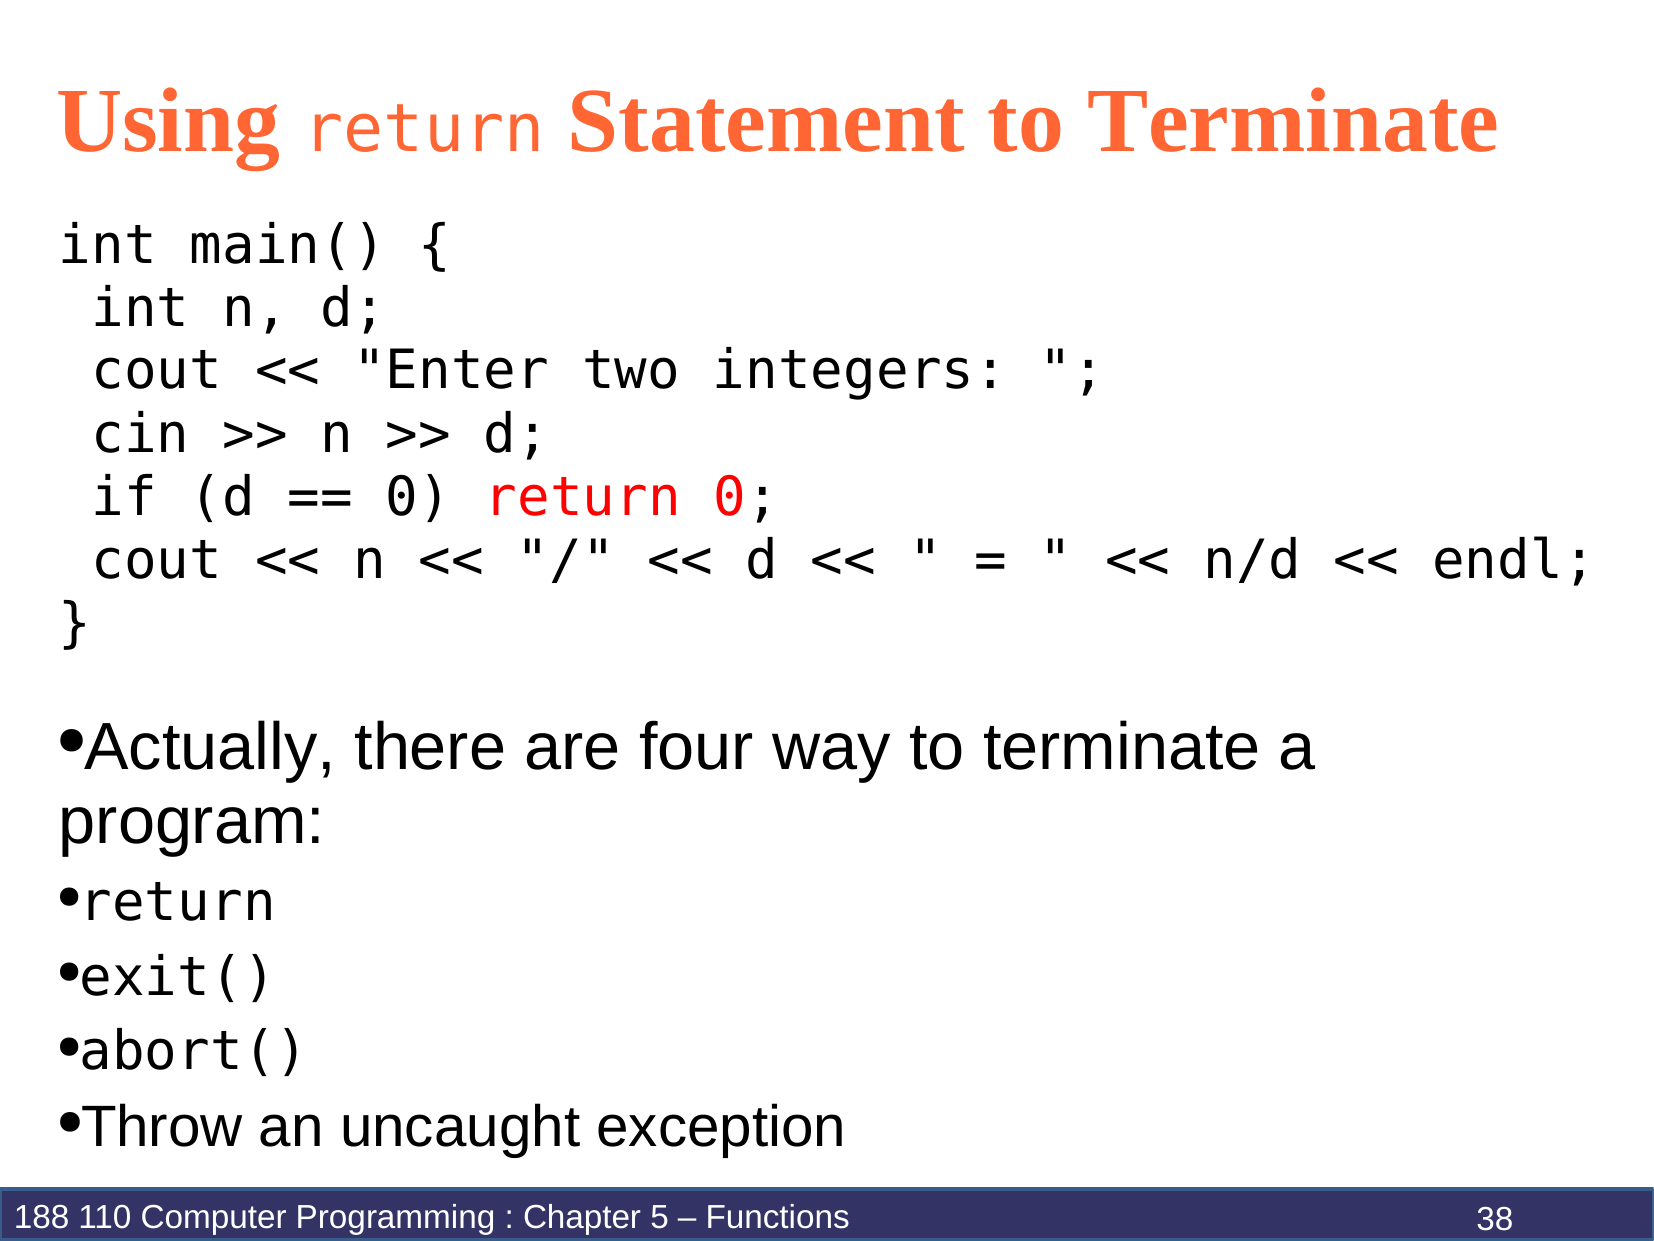

# Using return Statement to Terminate
int main() {
 int n, d;
 cout << "Enter two integers: ";
 cin >> n >> d;
 if (d == 0) return 0;
 cout << n << "/" << d << " = " << n/d << endl;
}
Actually, there are four way to terminate a program:
return
exit()
abort()
Throw an uncaught exception